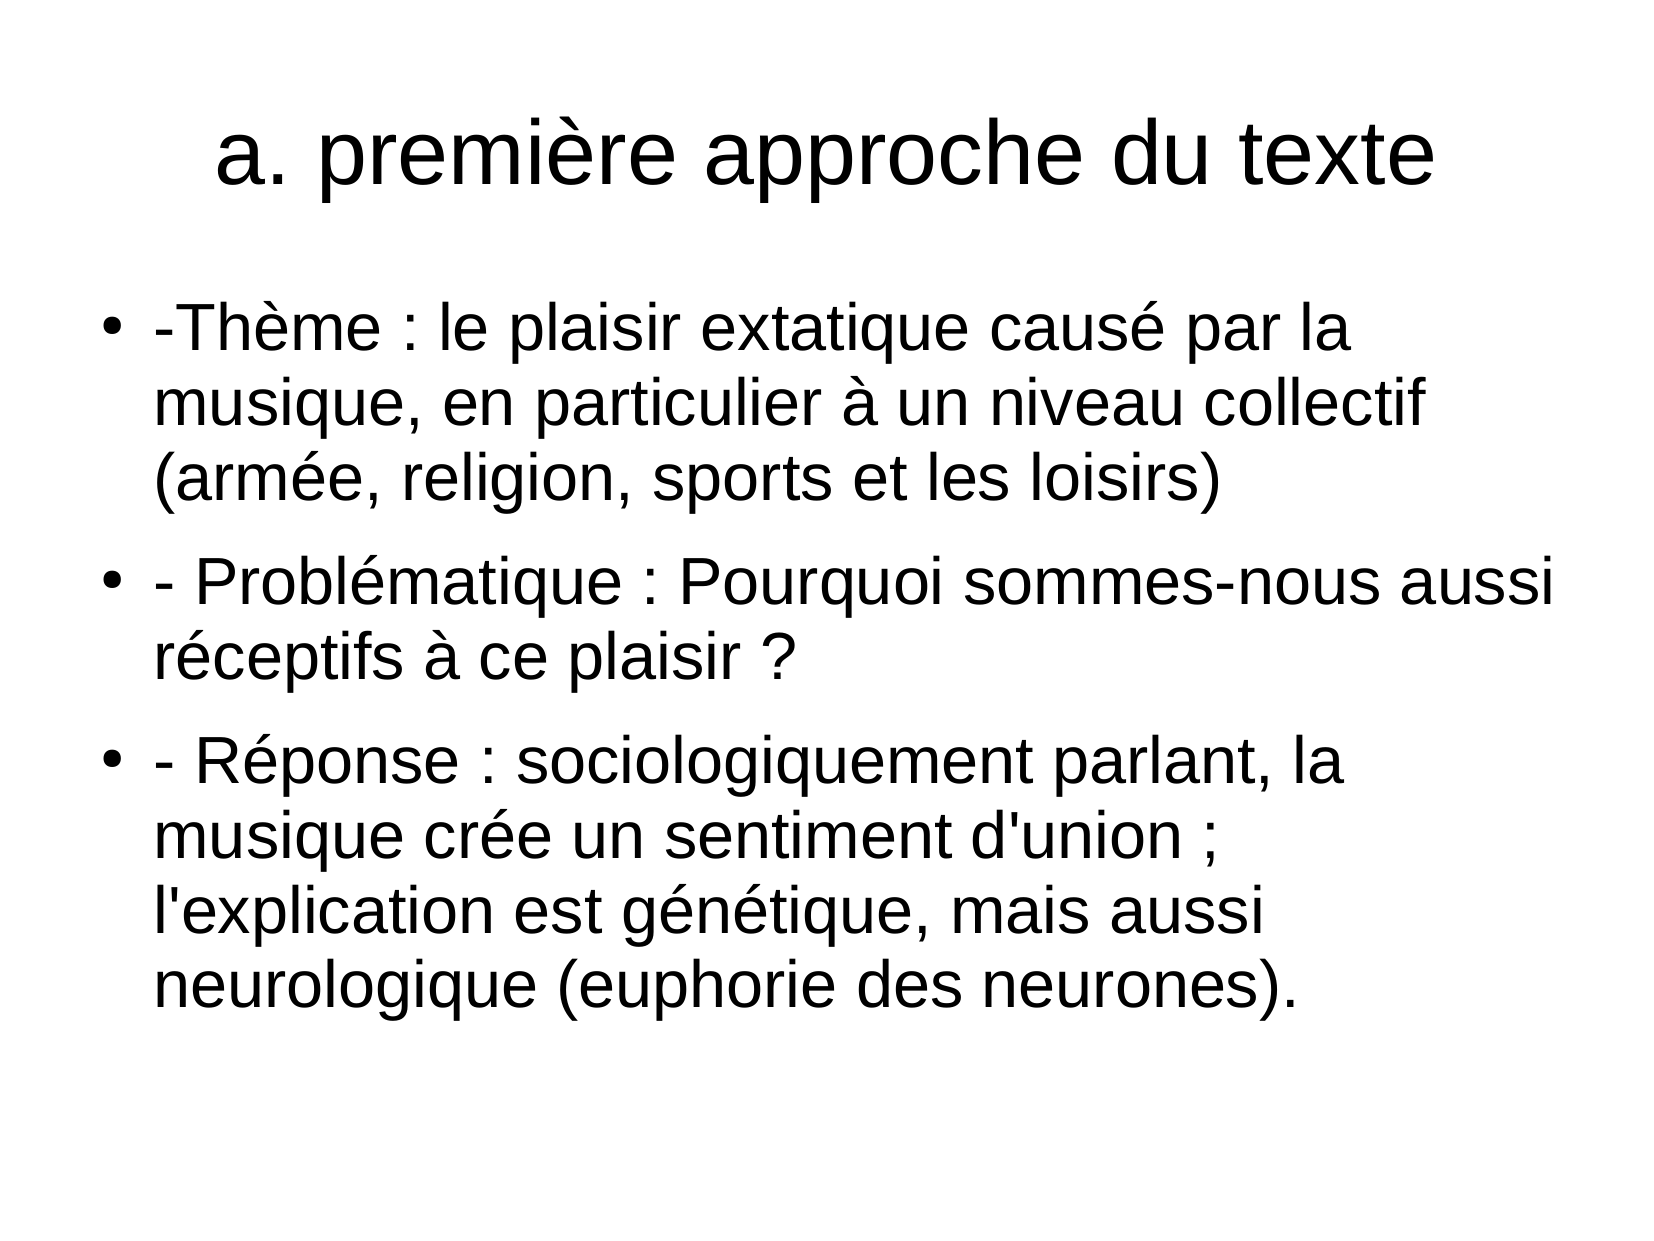

# a. première approche du texte
-Thème : le plaisir extatique causé par la musique, en particulier à un niveau collectif (armée, religion, sports et les loisirs)
- Problématique : Pourquoi sommes-nous aussi réceptifs à ce plaisir ?
- Réponse : sociologiquement parlant, la musique crée un sentiment d'union ; l'explication est génétique, mais aussi neurologique (euphorie des neurones).